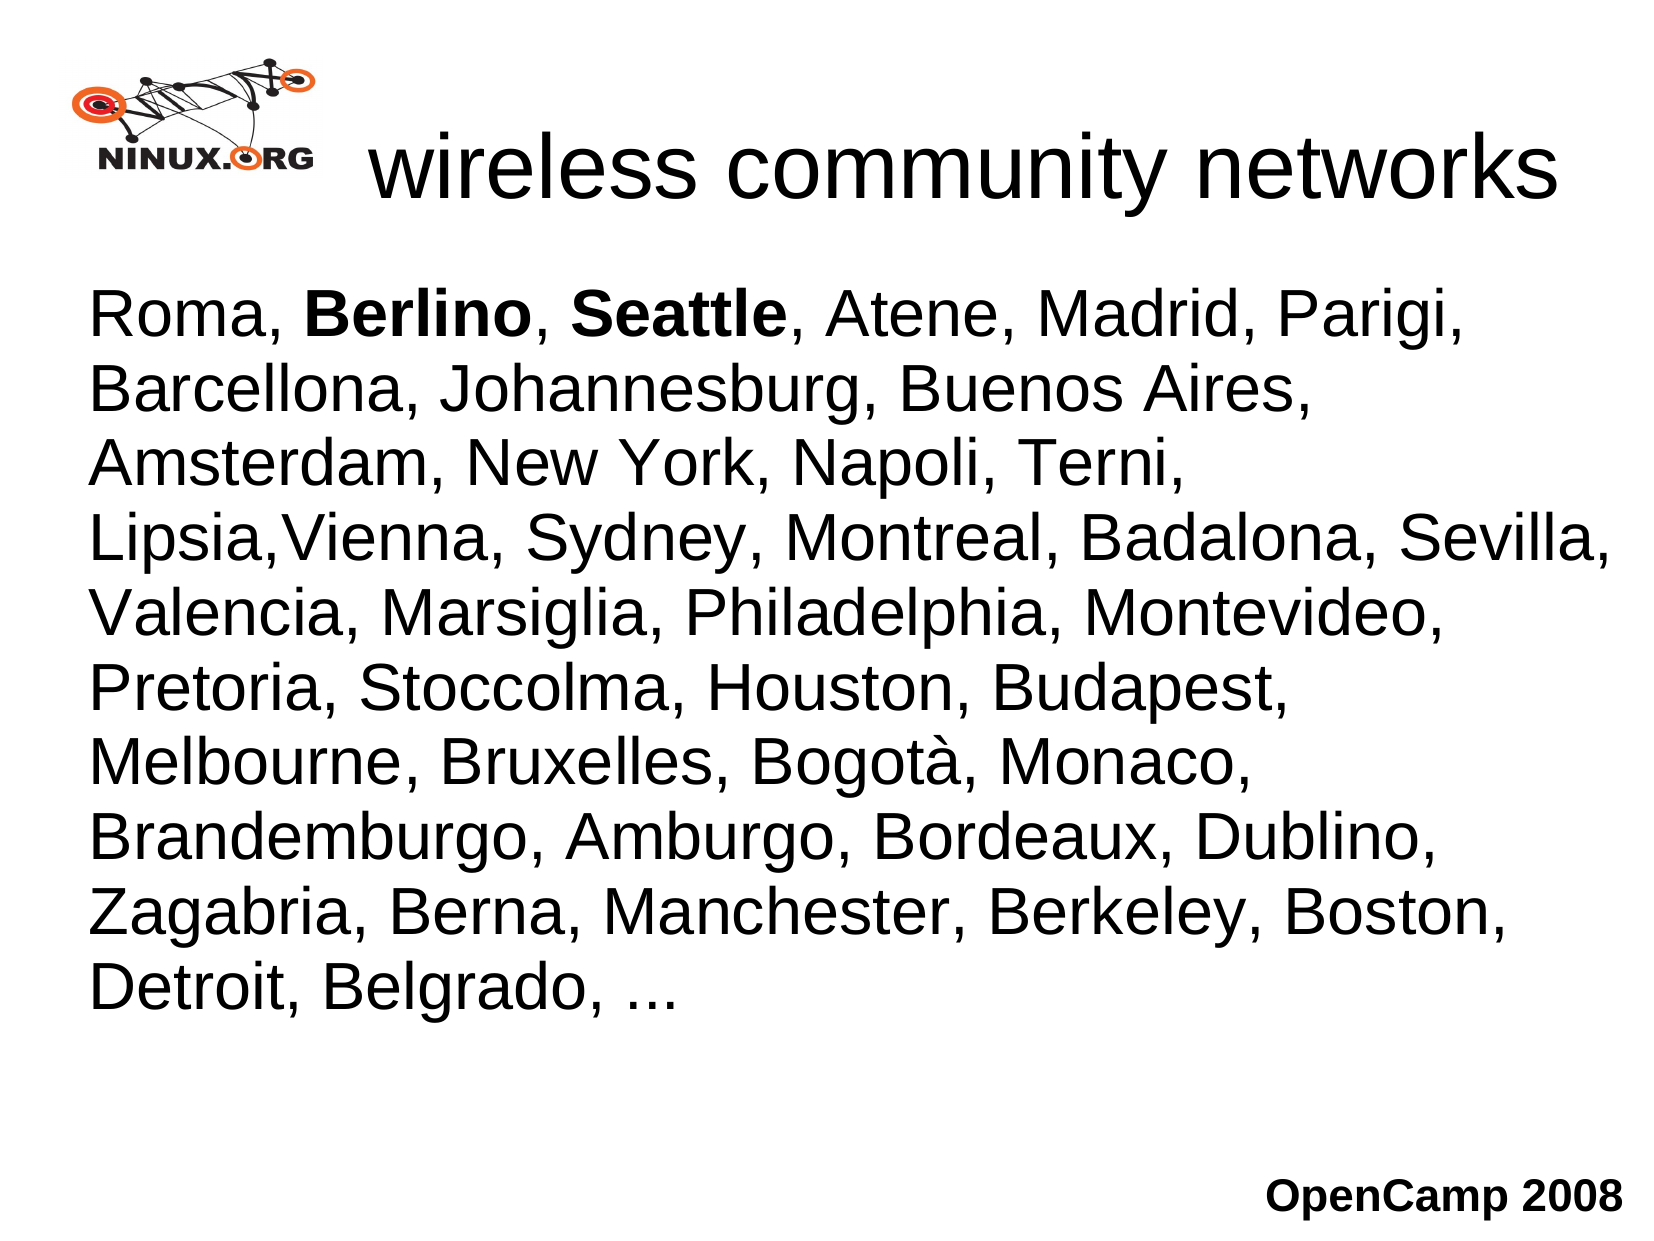

wireless community networks
# Roma, Berlino, Seattle, Atene, Madrid, Parigi, Barcellona, Johannesburg, Buenos Aires, Amsterdam, New York, Napoli, Terni, Lipsia,Vienna, Sydney, Montreal, Badalona, Sevilla, Valencia, Marsiglia, Philadelphia, Montevideo, Pretoria, Stoccolma, Houston, Budapest, Melbourne, Bruxelles, Bogotà, Monaco, Brandemburgo, Amburgo, Bordeaux, Dublino, Zagabria, Berna, Manchester, Berkeley, Boston, Detroit, Belgrado, ...
 OpenCamp 2008